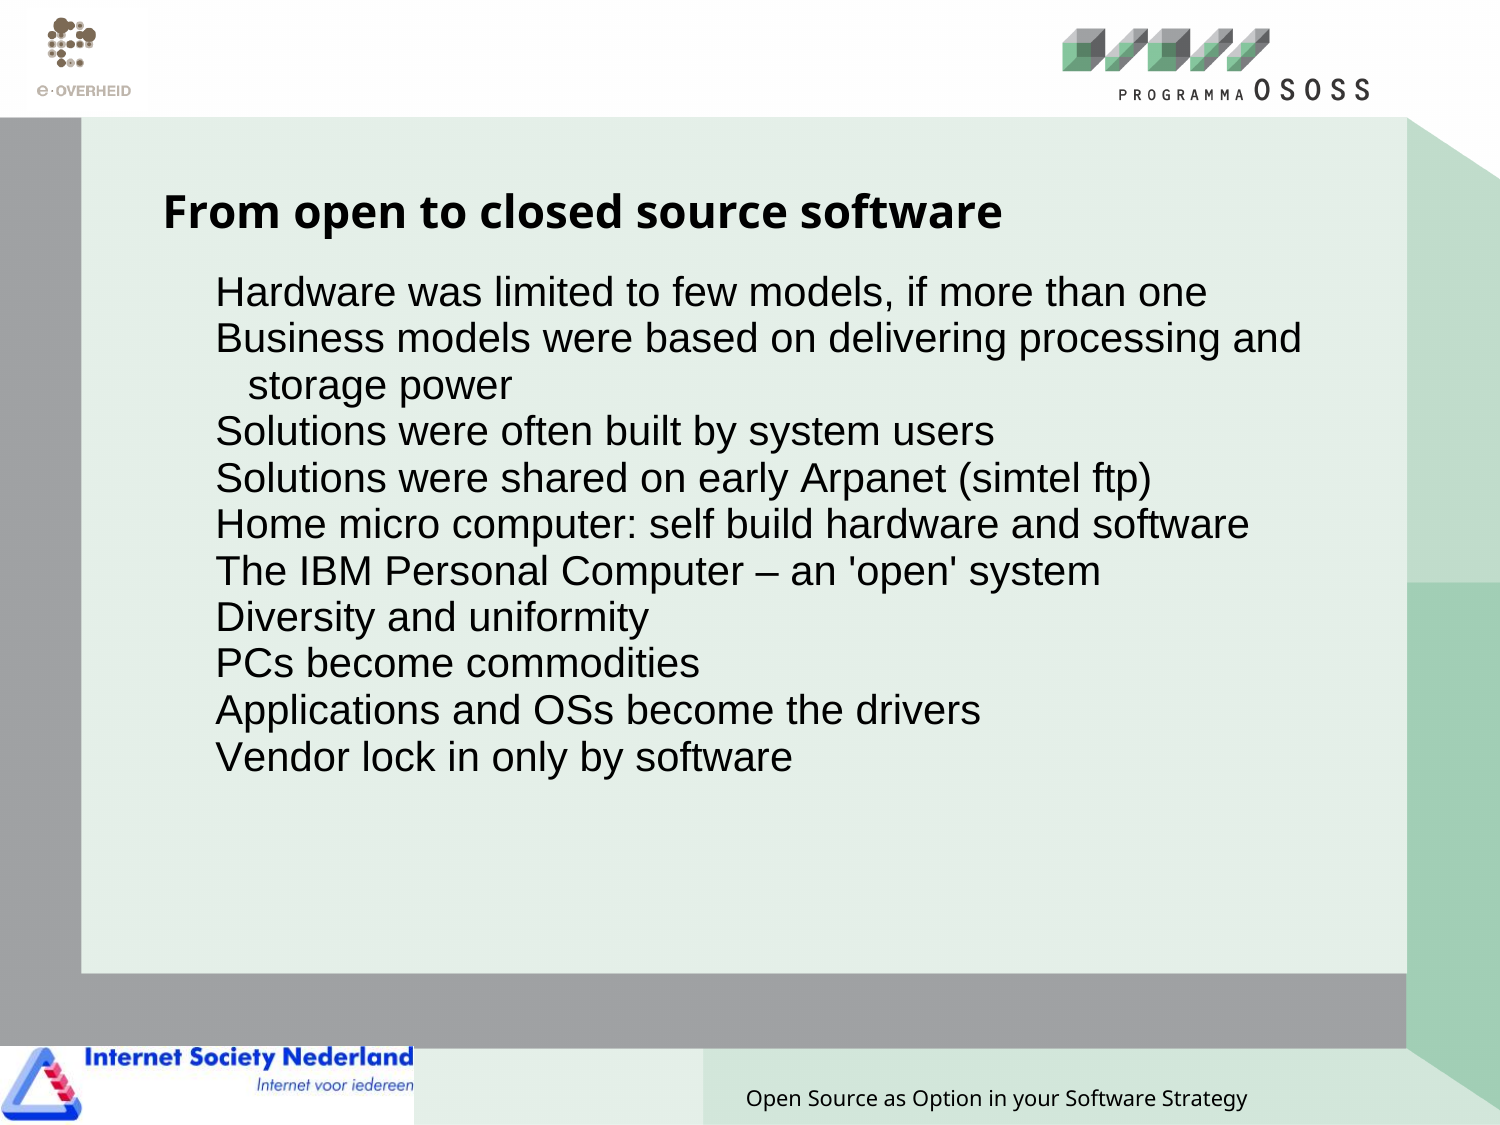

# From open to closed source software
Hardware was limited to few models, if more than one
Business models were based on delivering processing and storage power
Solutions were often built by system users
Solutions were shared on early Arpanet (simtel ftp)
Home micro computer: self build hardware and software
The IBM Personal Computer – an 'open' system
Diversity and uniformity
PCs become commodities
Applications and OSs become the drivers
Vendor lock in only by software